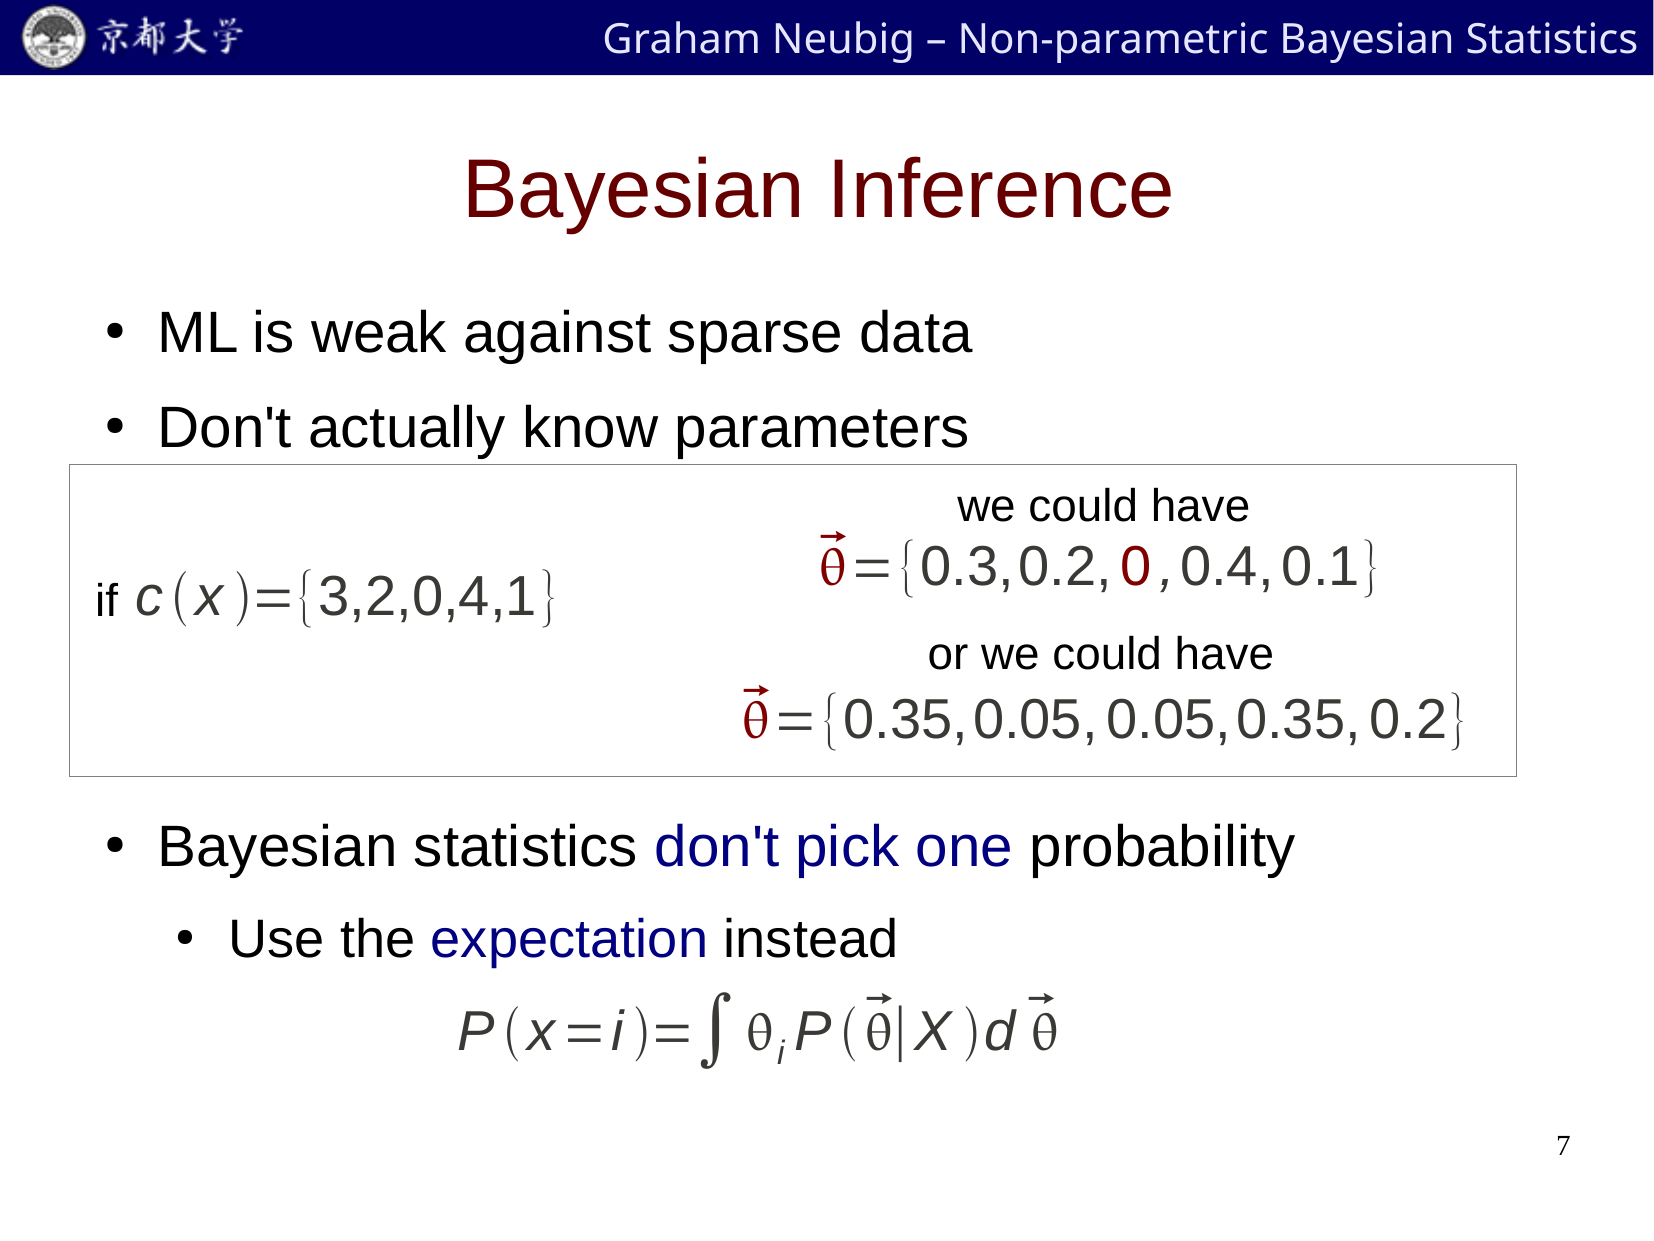

# Bayesian Inference
ML is weak against sparse data
Don't actually know parameters
Bayesian statistics don't pick one probability
Use the expectation instead
we could have
if
or we could have
7